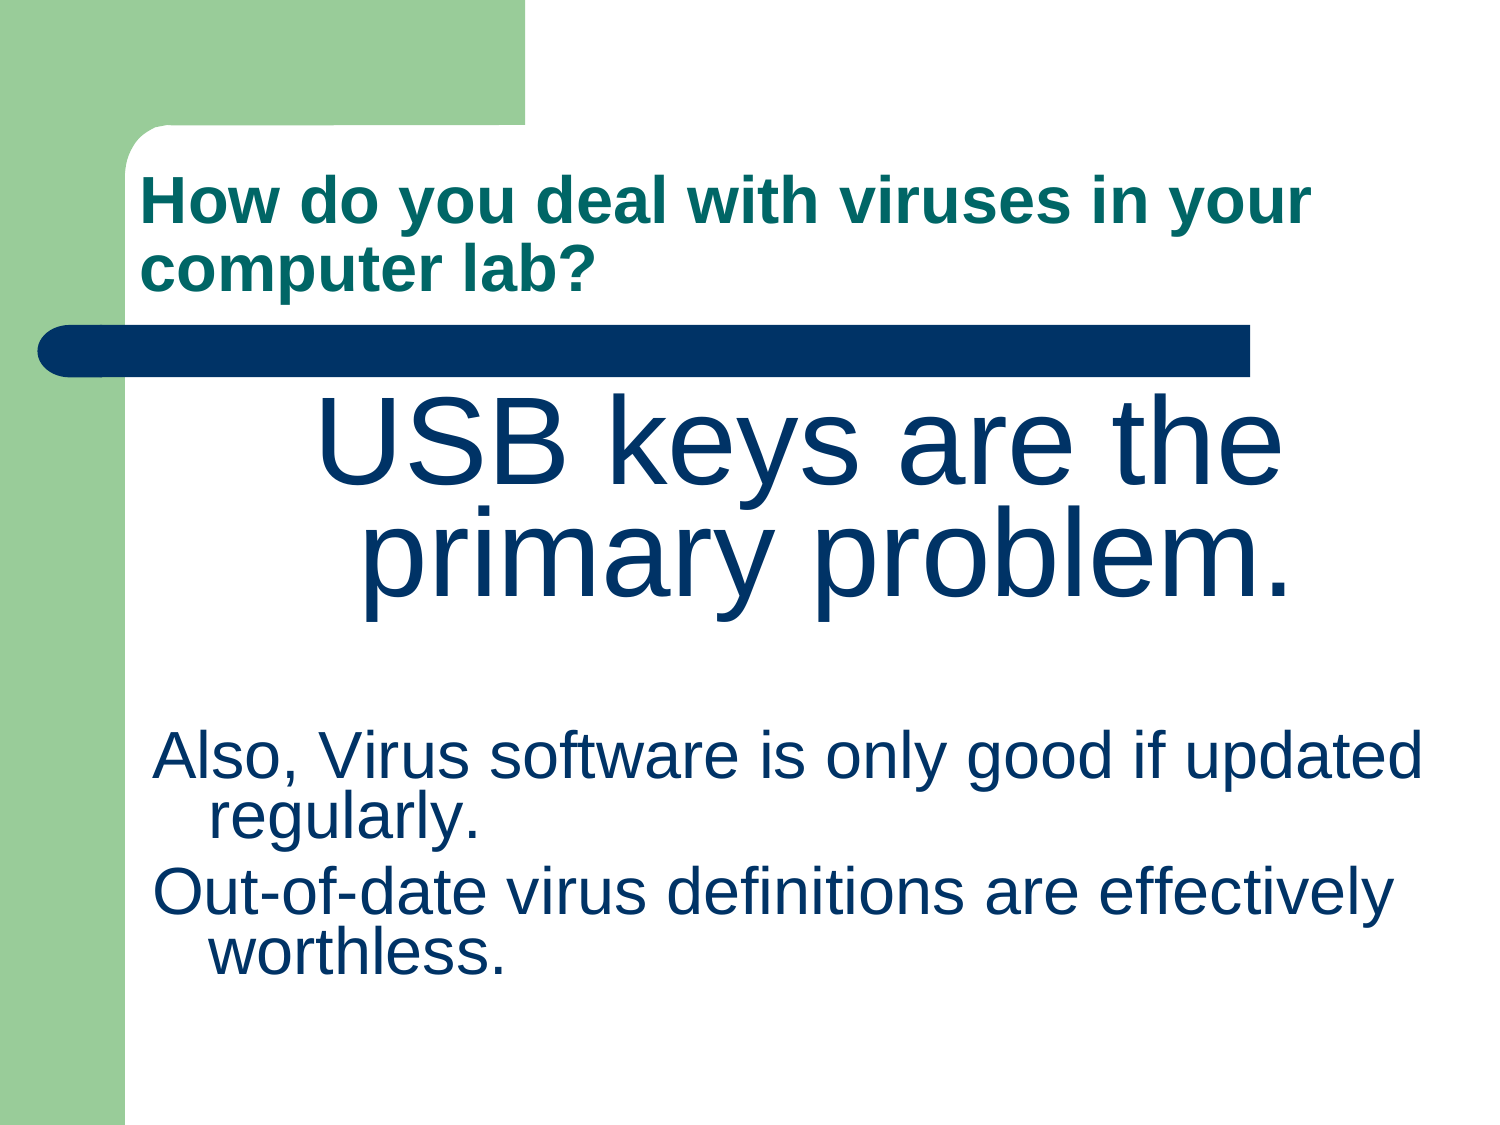

# How do you deal with viruses in your computer lab?
USB keys are the primary problem.
Also, Virus software is only good if updated regularly.
Out-of-date virus definitions are effectively worthless.